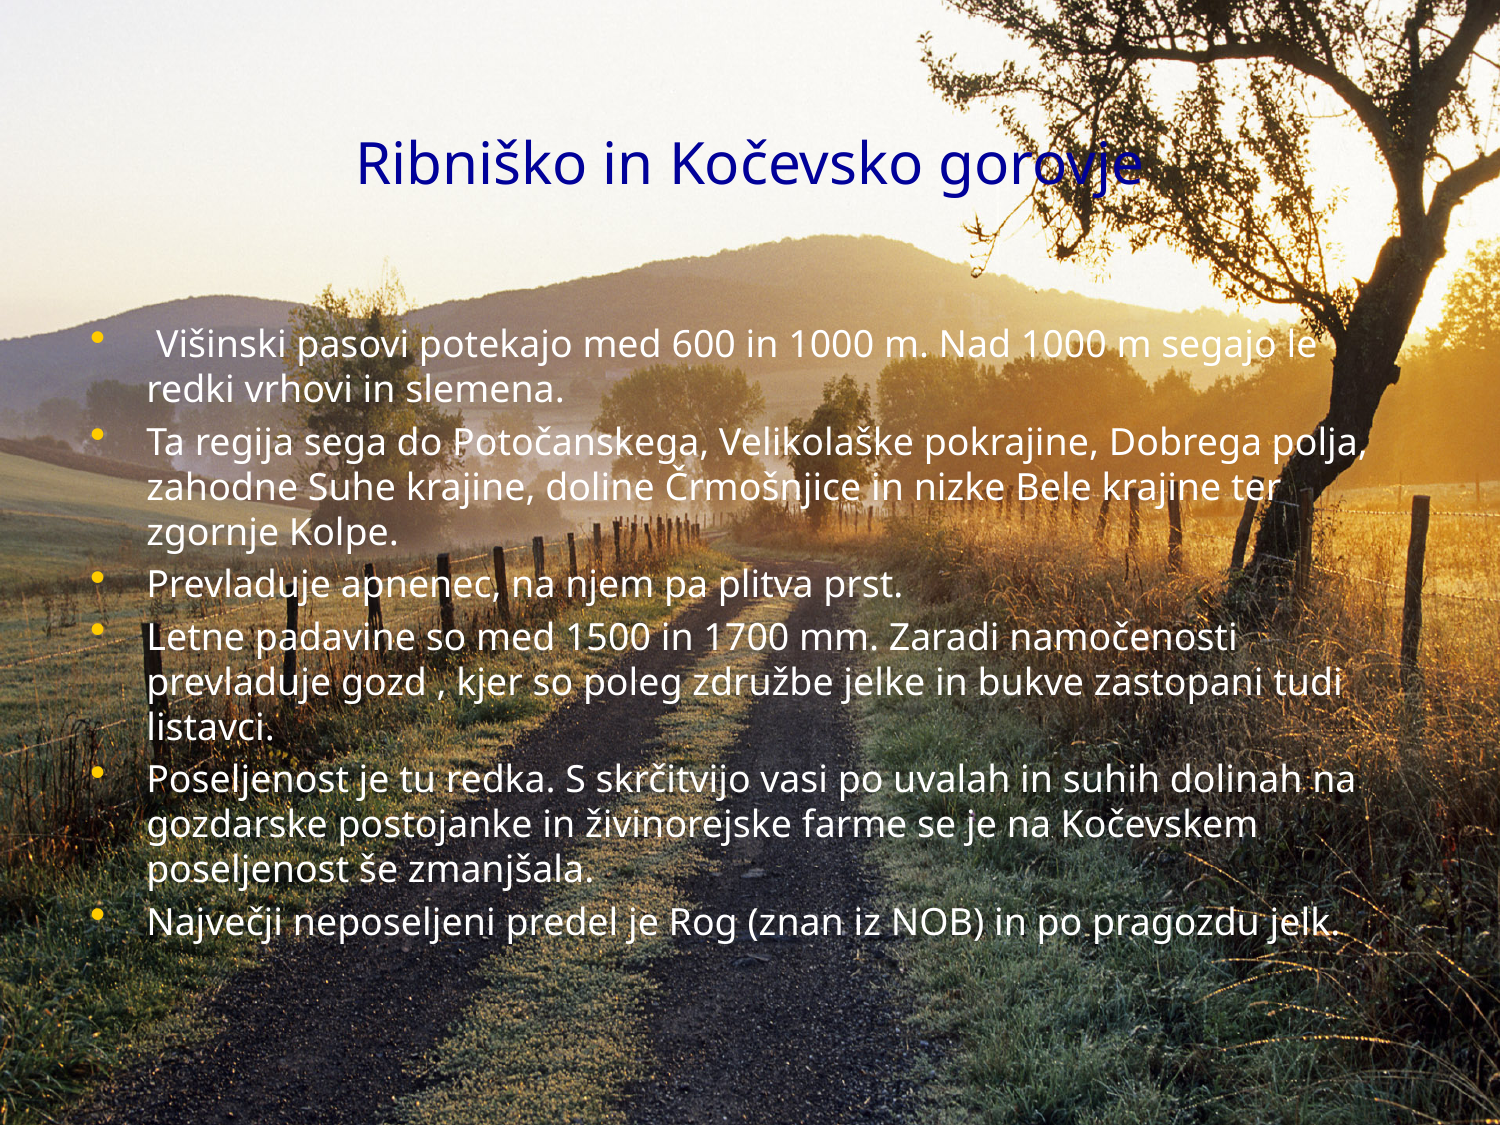

# Ribniško in Kočevsko gorovje
 Višinski pasovi potekajo med 600 in 1000 m. Nad 1000 m segajo le redki vrhovi in slemena.
Ta regija sega do Potočanskega, Velikolaške pokrajine, Dobrega polja, zahodne Suhe krajine, doline Črmošnjice in nizke Bele krajine ter zgornje Kolpe.
Prevladuje apnenec, na njem pa plitva prst.
Letne padavine so med 1500 in 1700 mm. Zaradi namočenosti prevladuje gozd , kjer so poleg združbe jelke in bukve zastopani tudi listavci.
Poseljenost je tu redka. S skrčitvijo vasi po uvalah in suhih dolinah na gozdarske postojanke in živinorejske farme se je na Kočevskem poseljenost še zmanjšala.
Največji neposeljeni predel je Rog (znan iz NOB) in po pragozdu jelk.